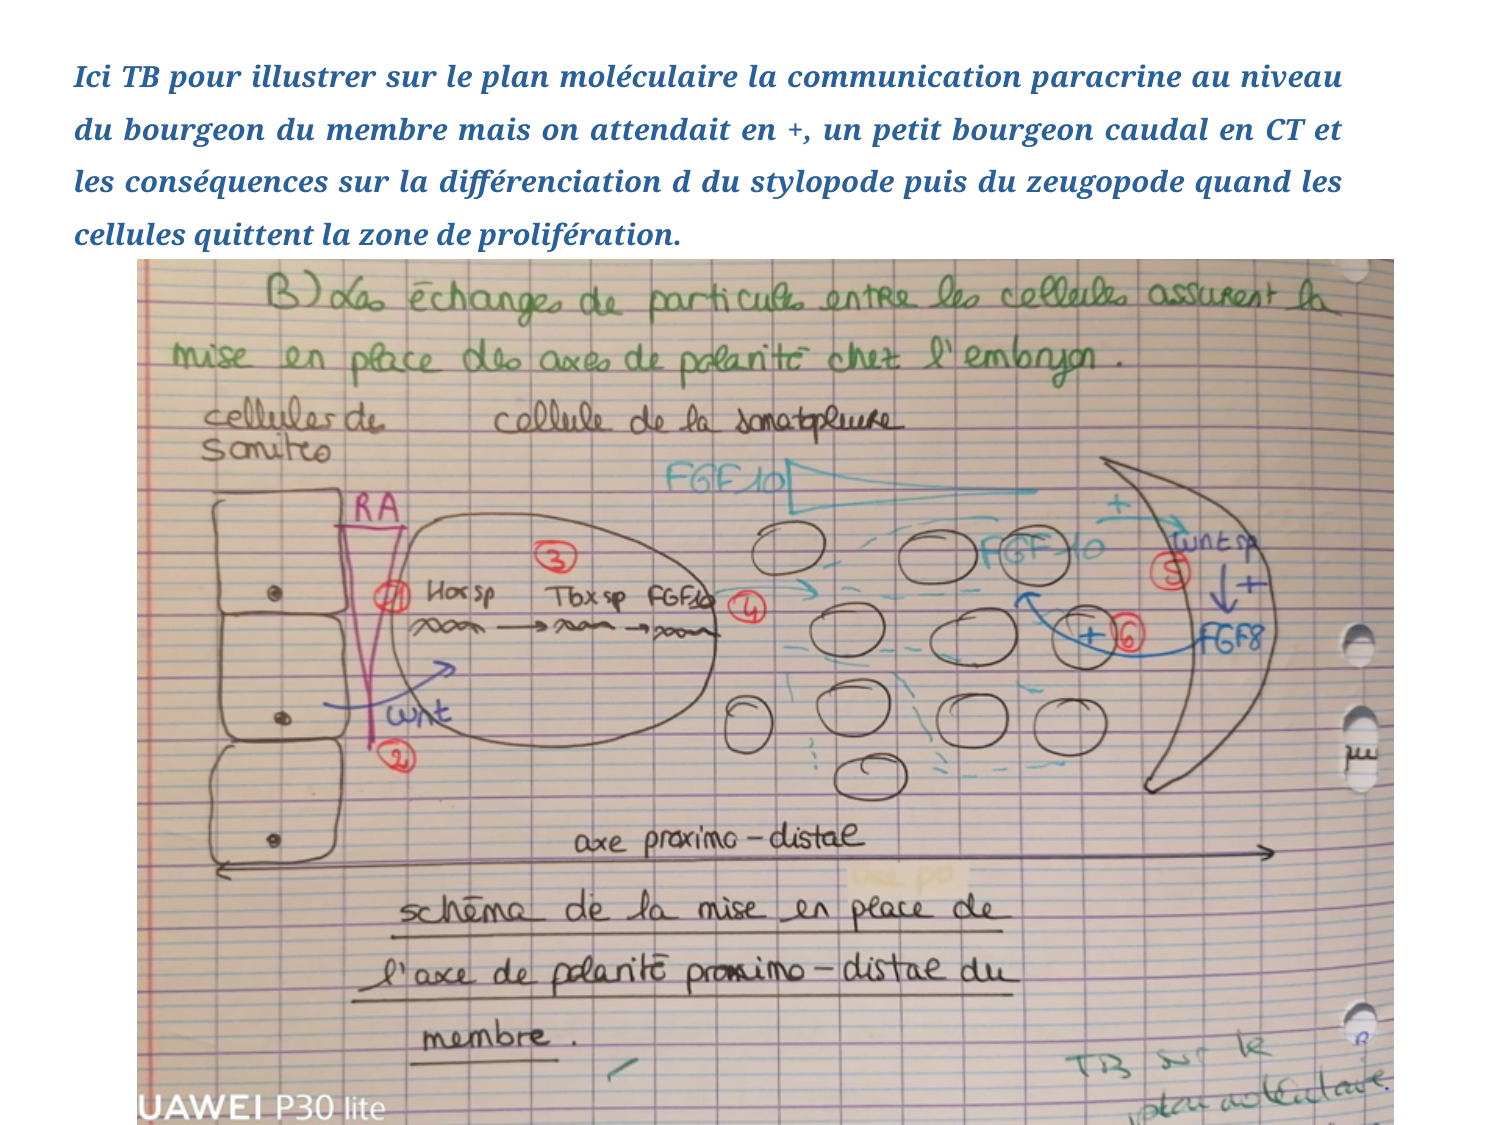

Ici TB pour illustrer sur le plan moléculaire la communication paracrine au niveau du bourgeon du membre mais on attendait en +, un petit bourgeon caudal en CT et les conséquences sur la différenciation d du stylopode puis du zeugopode quand les cellules quittent la zone de prolifération.